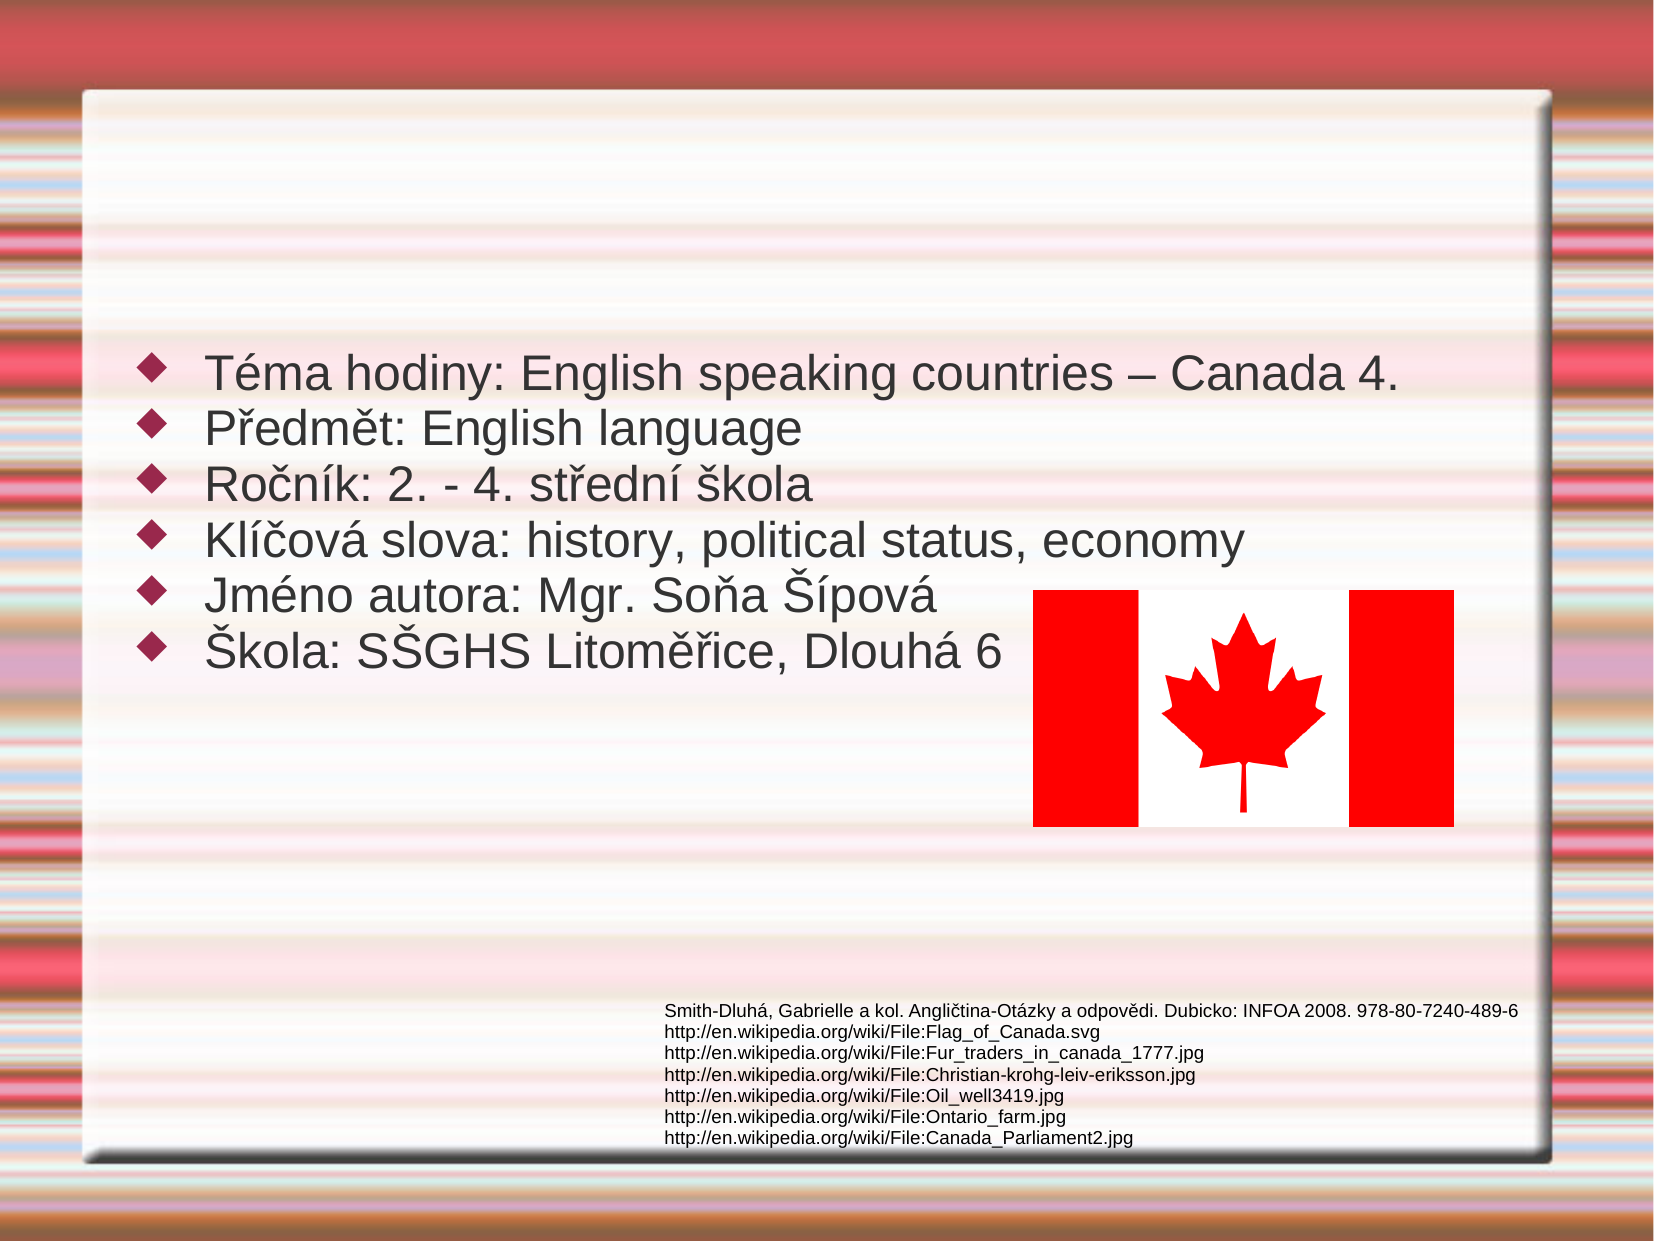

# Téma hodiny: English speaking countries – Canada 4.
Předmět: English language
Ročník: 2. - 4. střední škola
Klíčová slova: history, political status, economy
Jméno autora: Mgr. Soňa Šípová
Škola: SŠGHS Litoměřice, Dlouhá 6
Smith-Dluhá, Gabrielle a kol. Angličtina-Otázky a odpovědi. Dubicko: INFOA 2008. 978-80-7240-489-6
http://en.wikipedia.org/wiki/File:Flag_of_Canada.svg
http://en.wikipedia.org/wiki/File:Fur_traders_in_canada_1777.jpg
http://en.wikipedia.org/wiki/File:Christian-krohg-leiv-eriksson.jpg
http://en.wikipedia.org/wiki/File:Oil_well3419.jpg
http://en.wikipedia.org/wiki/File:Ontario_farm.jpg
http://en.wikipedia.org/wiki/File:Canada_Parliament2.jpg